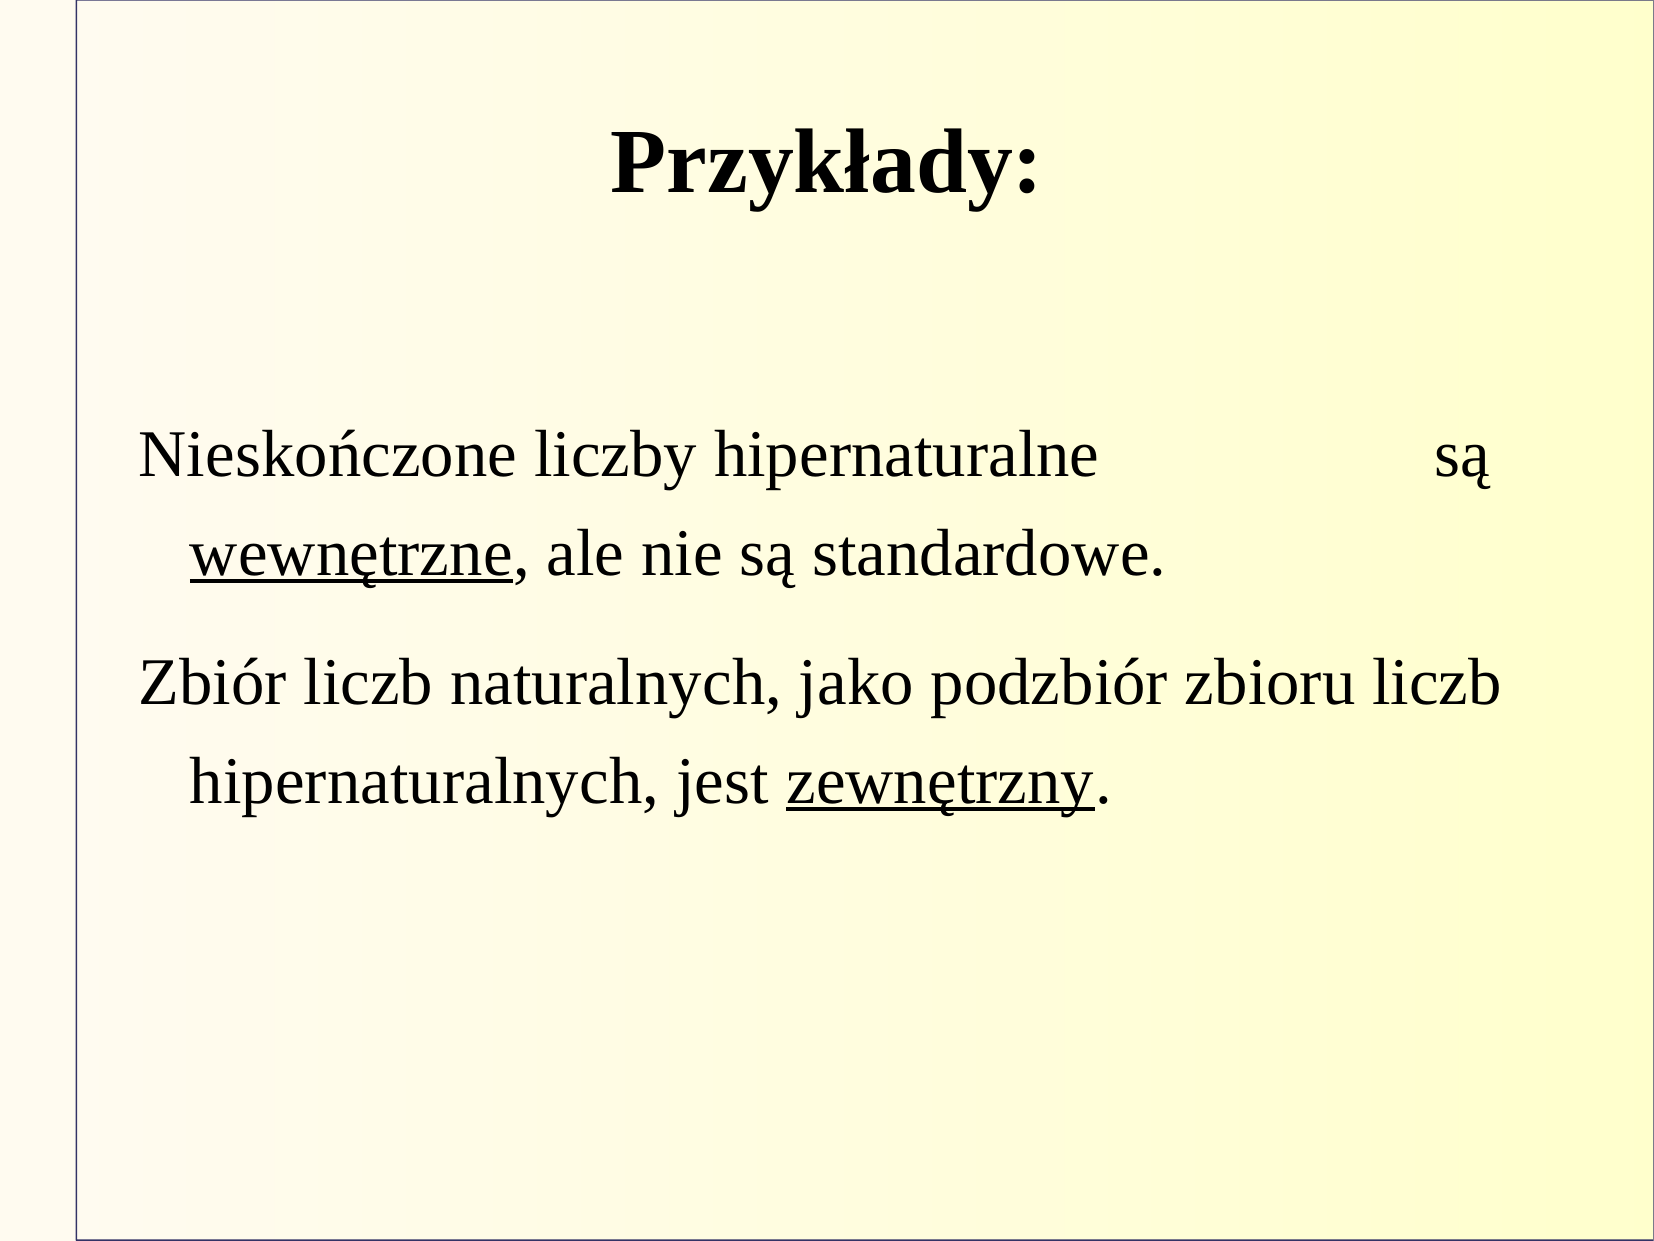

# Przykłady:
Nieskończone liczby hipernaturalne są wewnętrzne, ale nie są standardowe.
Zbiór liczb naturalnych, jako podzbiór zbioru liczb hipernaturalnych, jest zewnętrzny.